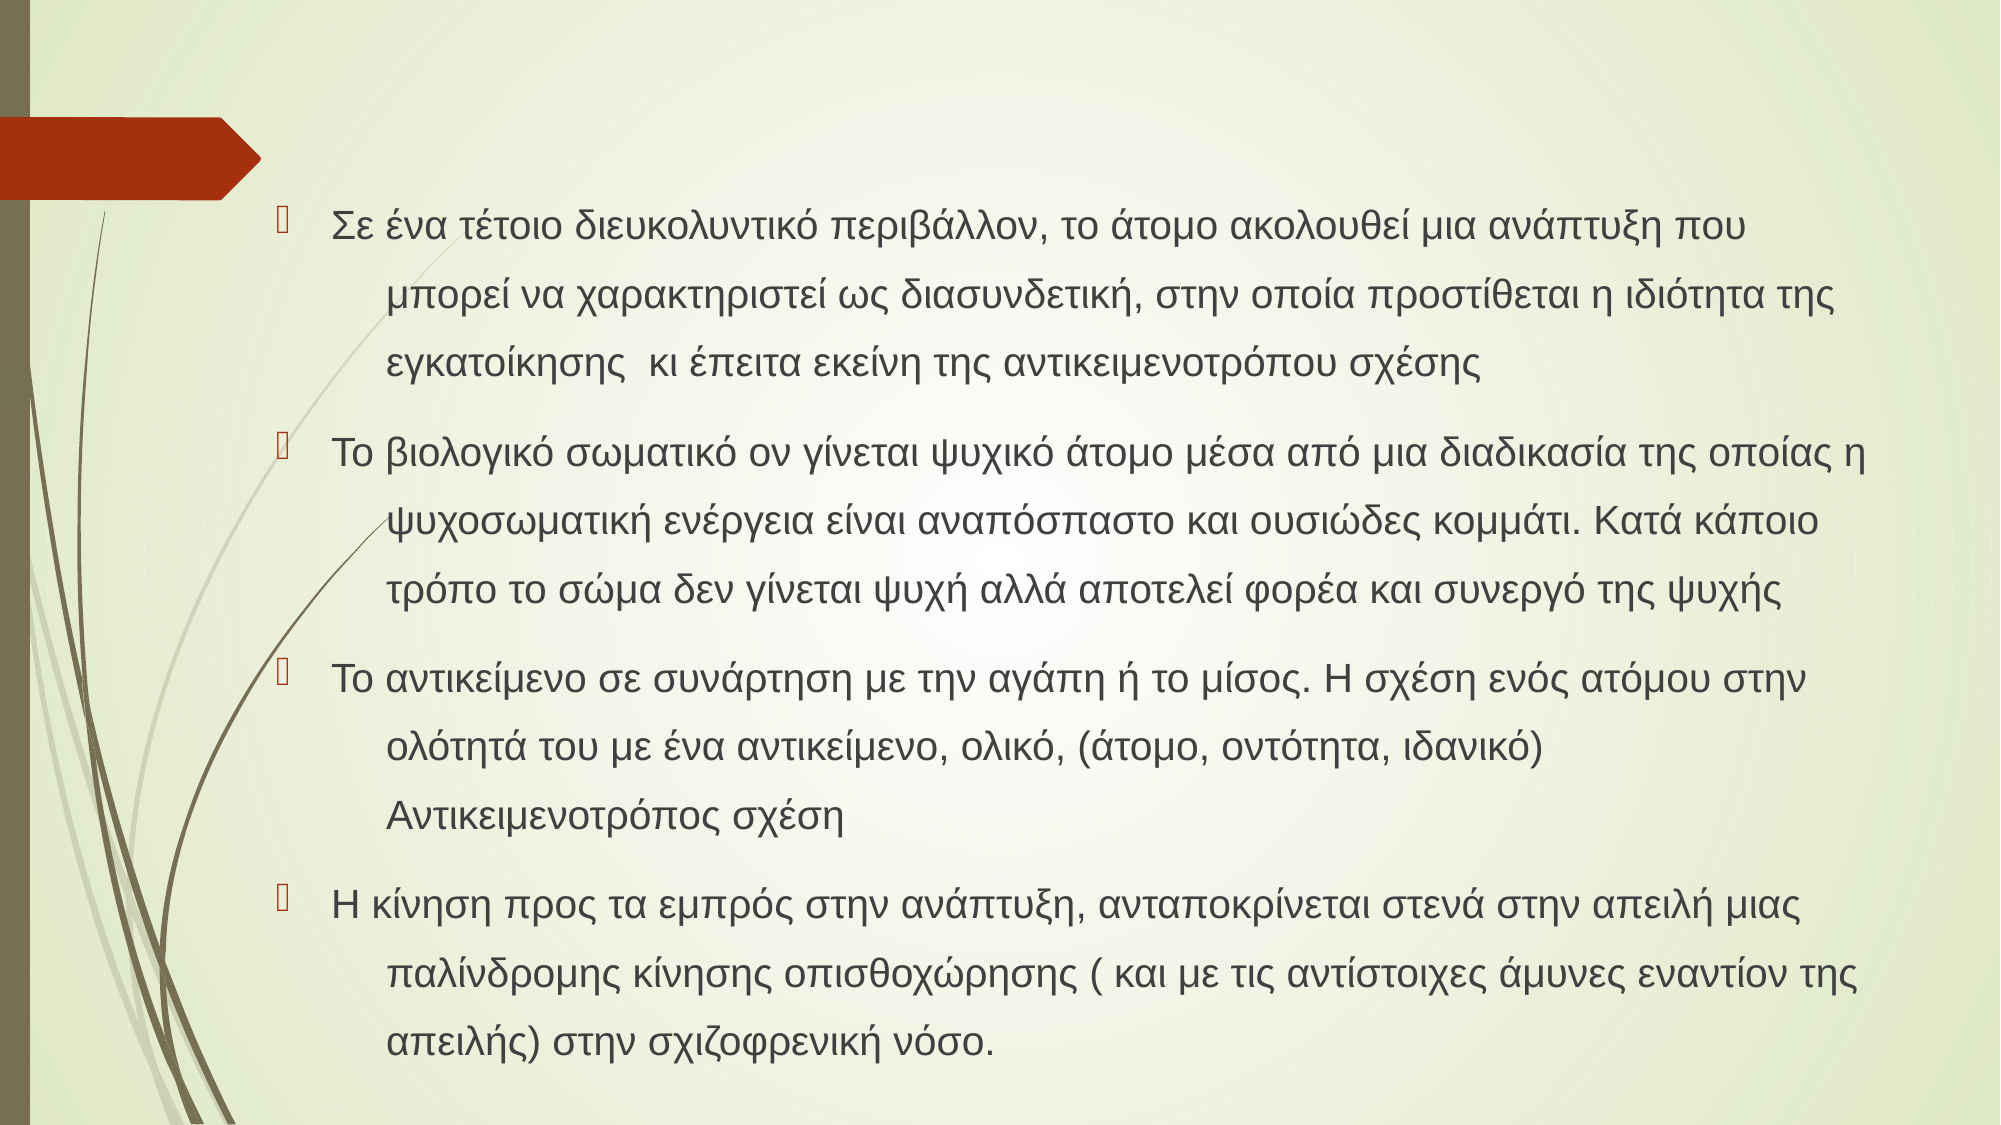

# Σε ένα τέτοιο διευκολυντικό περιβάλλον, το άτομο ακολουθεί μια ανάπτυξη που μπορεί να χαρακτηριστεί ως διασυνδετική, στην οποία προστίθεται η ιδιότητα της εγκατοίκησης κι έπειτα εκείνη της αντικειμενοτρόπου σχέσης
Το βιολογικό σωματικό ον γίνεται ψυχικό άτομο μέσα από μια διαδικασία της οποίας η ψυχοσωματική ενέργεια είναι αναπόσπαστο και ουσιώδες κομμάτι. Κατά κάποιο τρόπο το σώμα δεν γίνεται ψυχή αλλά αποτελεί φορέα και συνεργό της ψυχής
Το αντικείμενο σε συνάρτηση με την αγάπη ή το μίσος. Η σχέση ενός ατόμου στην ολότητά του με ένα αντικείμενο, ολικό, (άτομο, οντότητα, ιδανικό) Αντικειμενοτρόπος σχέση
Η κίνηση προς τα εμπρός στην ανάπτυξη, ανταποκρίνεται στενά στην απειλή μιας παλίνδρομης κίνησης οπισθοχώρησης ( και με τις αντίστοιχες άμυνες εναντίον της απειλής) στην σχιζοφρενική νόσο.